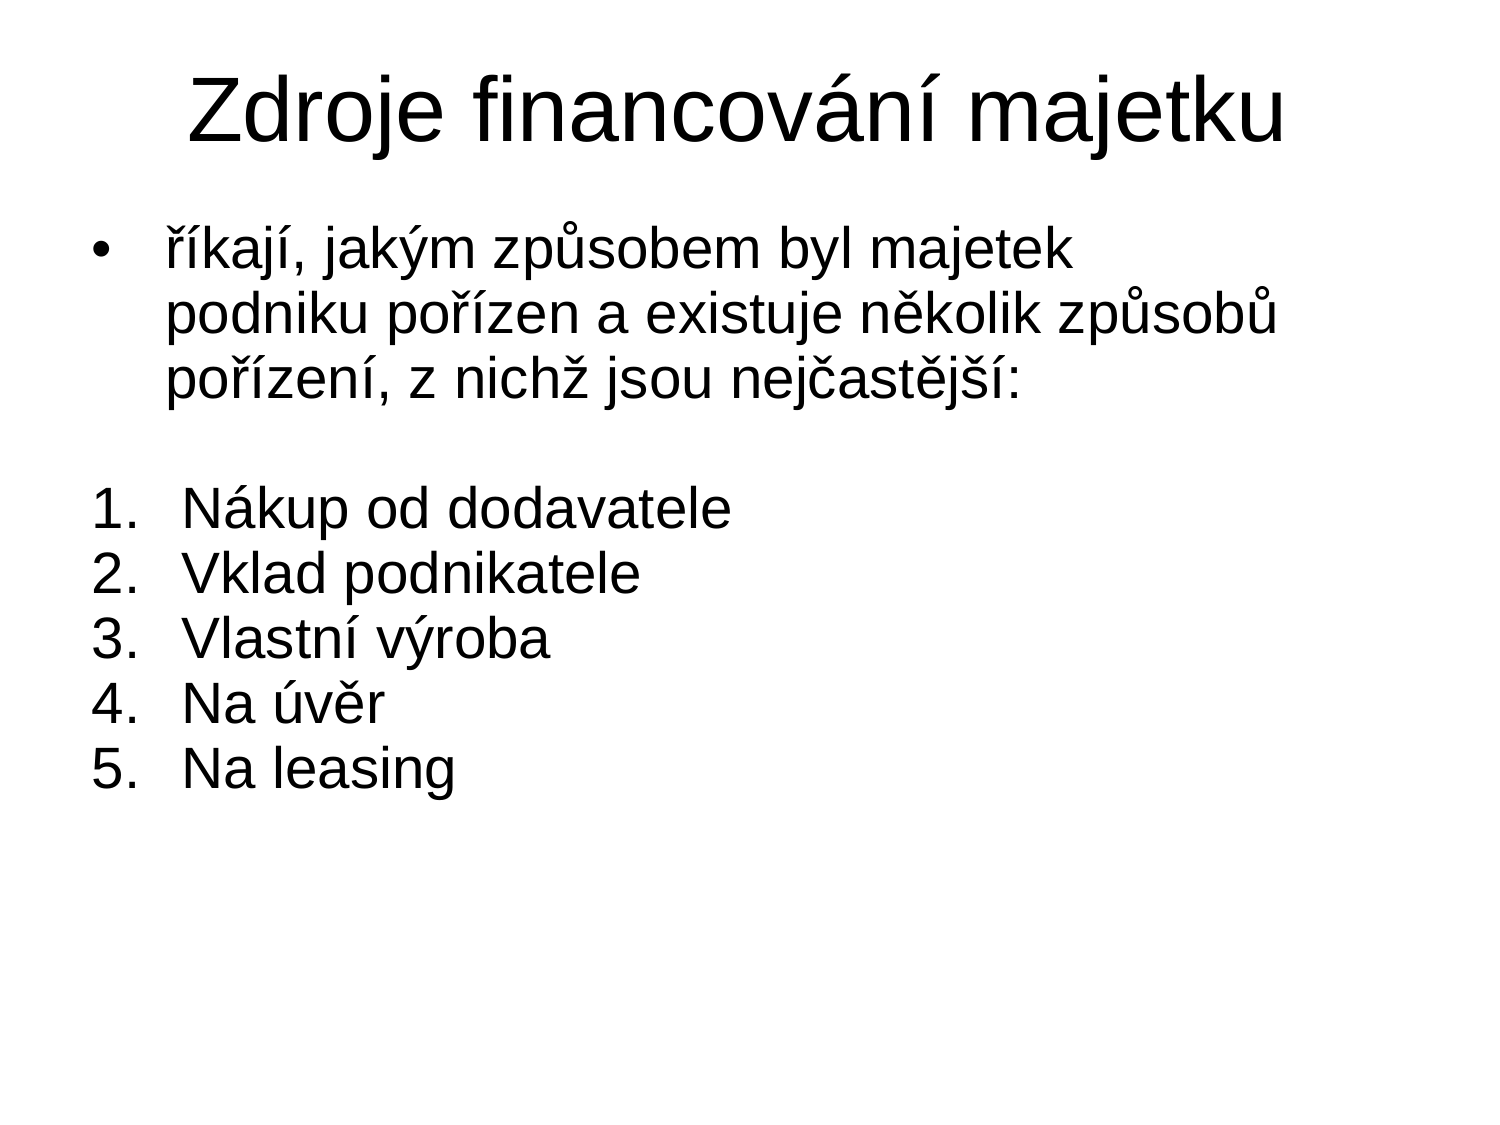

# Zdroje financování majetku
říkají, jakým způsobem byl majetek
 	podniku pořízen a existuje několik způsobů pořízení, z nichž jsou nejčastější:
 Nákup od dodavatele
 Vklad podnikatele
 Vlastní výroba
 Na úvěr
 Na leasing